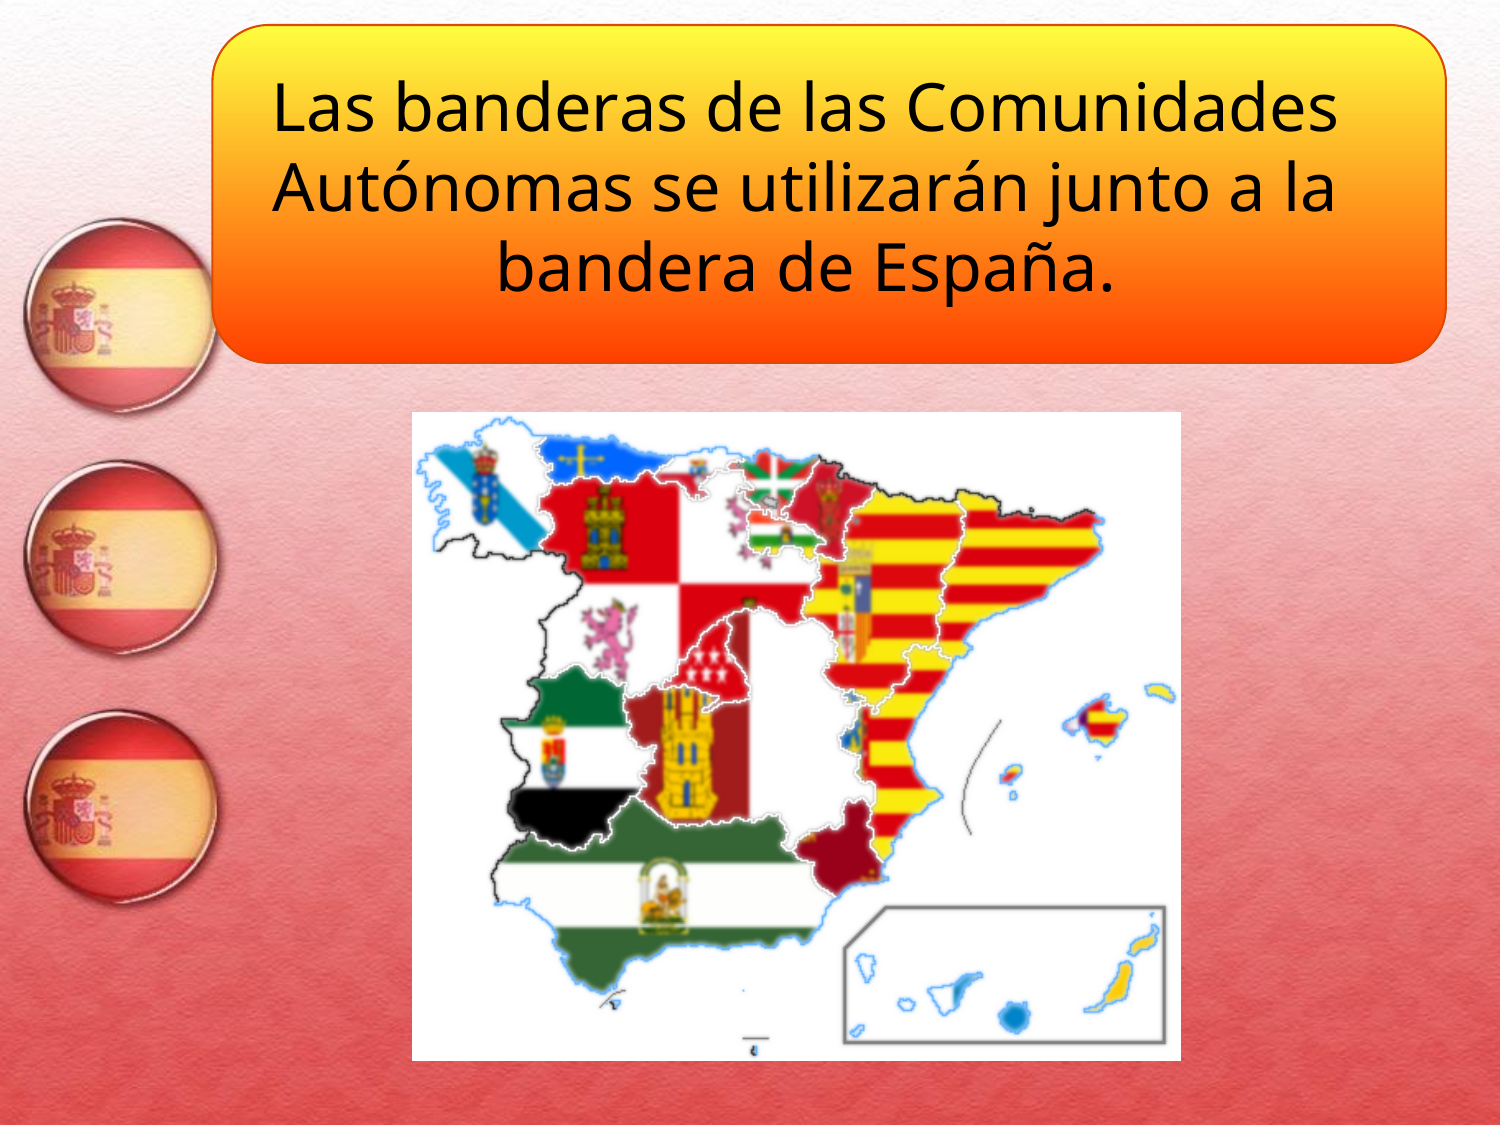

Las banderas de las Comunidades Autónomas se utilizarán junto a la bandera de España.
20